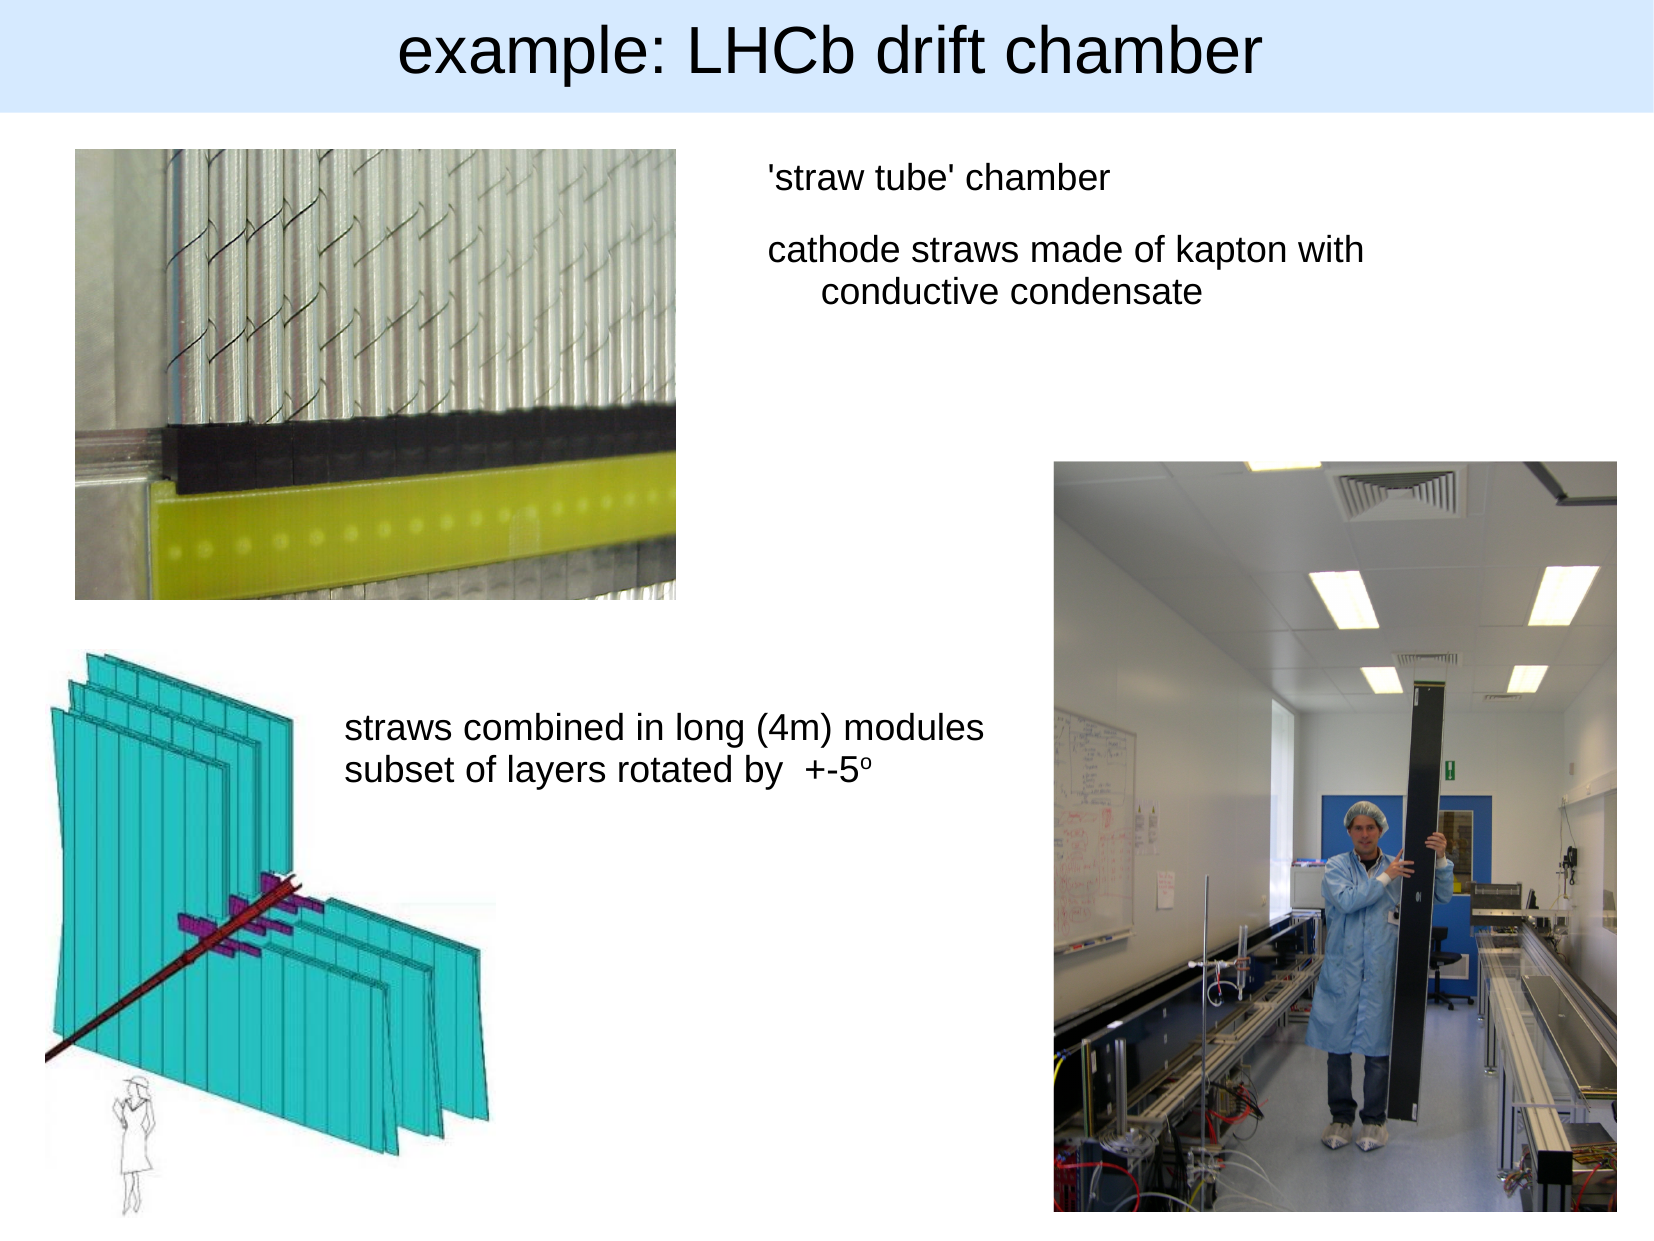

# example: LHCb drift chamber
'straw tube' chamber
cathode straws made of kapton with conductive condensate
 straws combined in long (4m) modules
 subset of layers rotated by +-5o